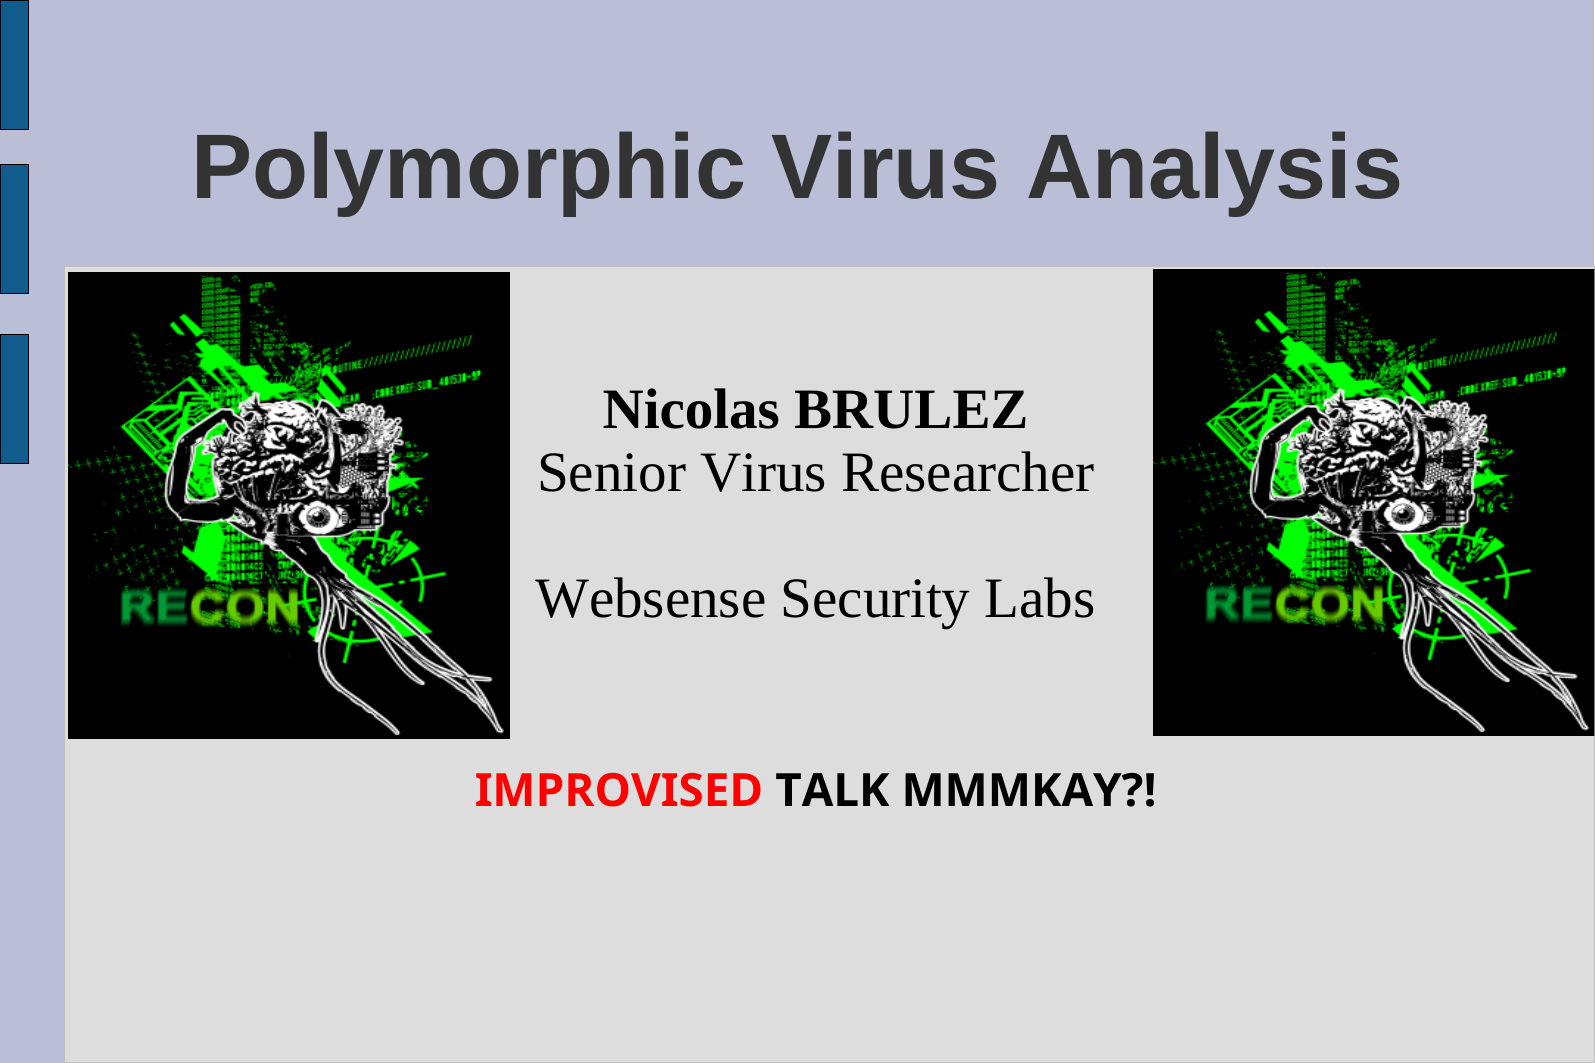

# Polymorphic Virus Analysis
Nicolas BRULEZ
Senior Virus Researcher
Websense Security Labs
IMPROVISED TALK MMMKAY?!